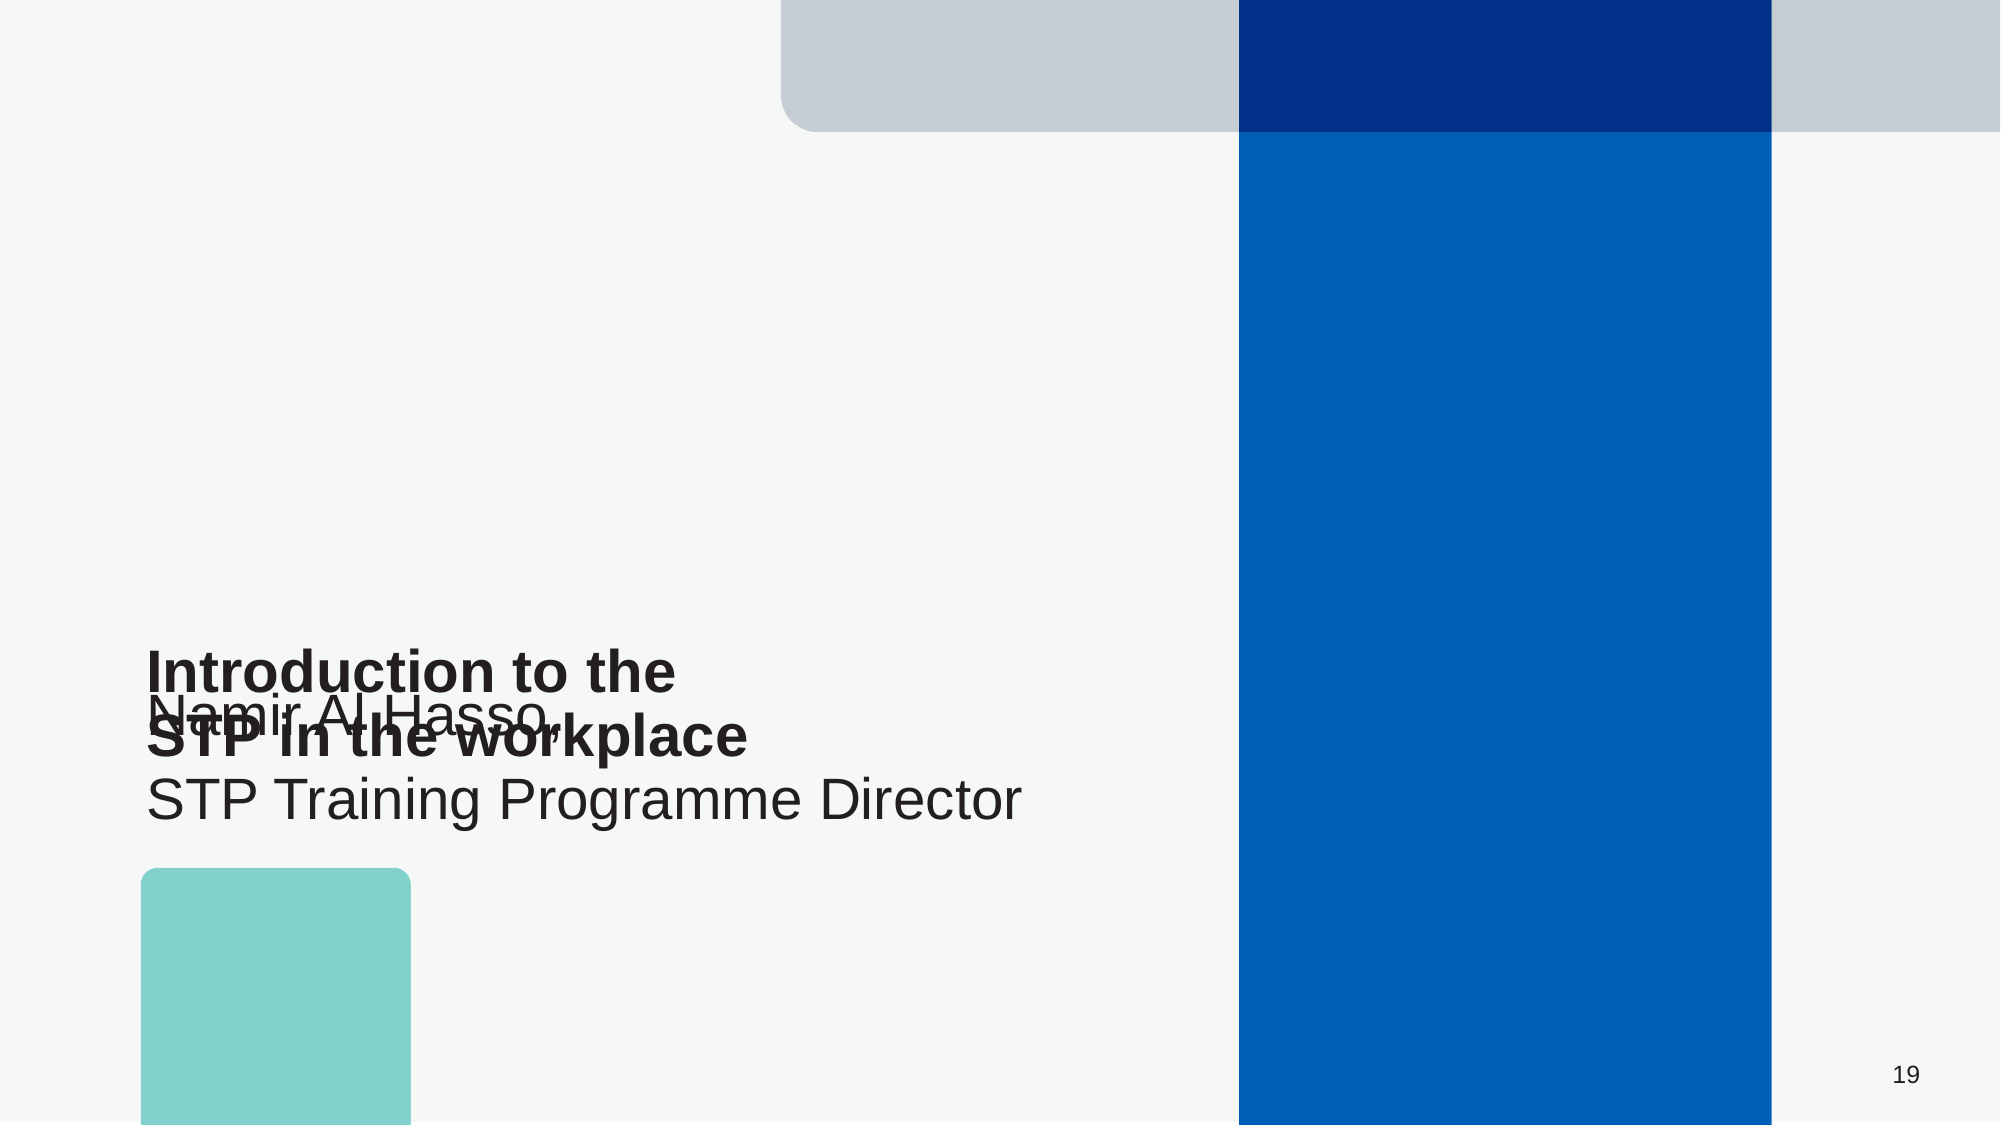

# Introduction to the STP in the workplace
Namir Al Hasso,
STP Training Programme Director